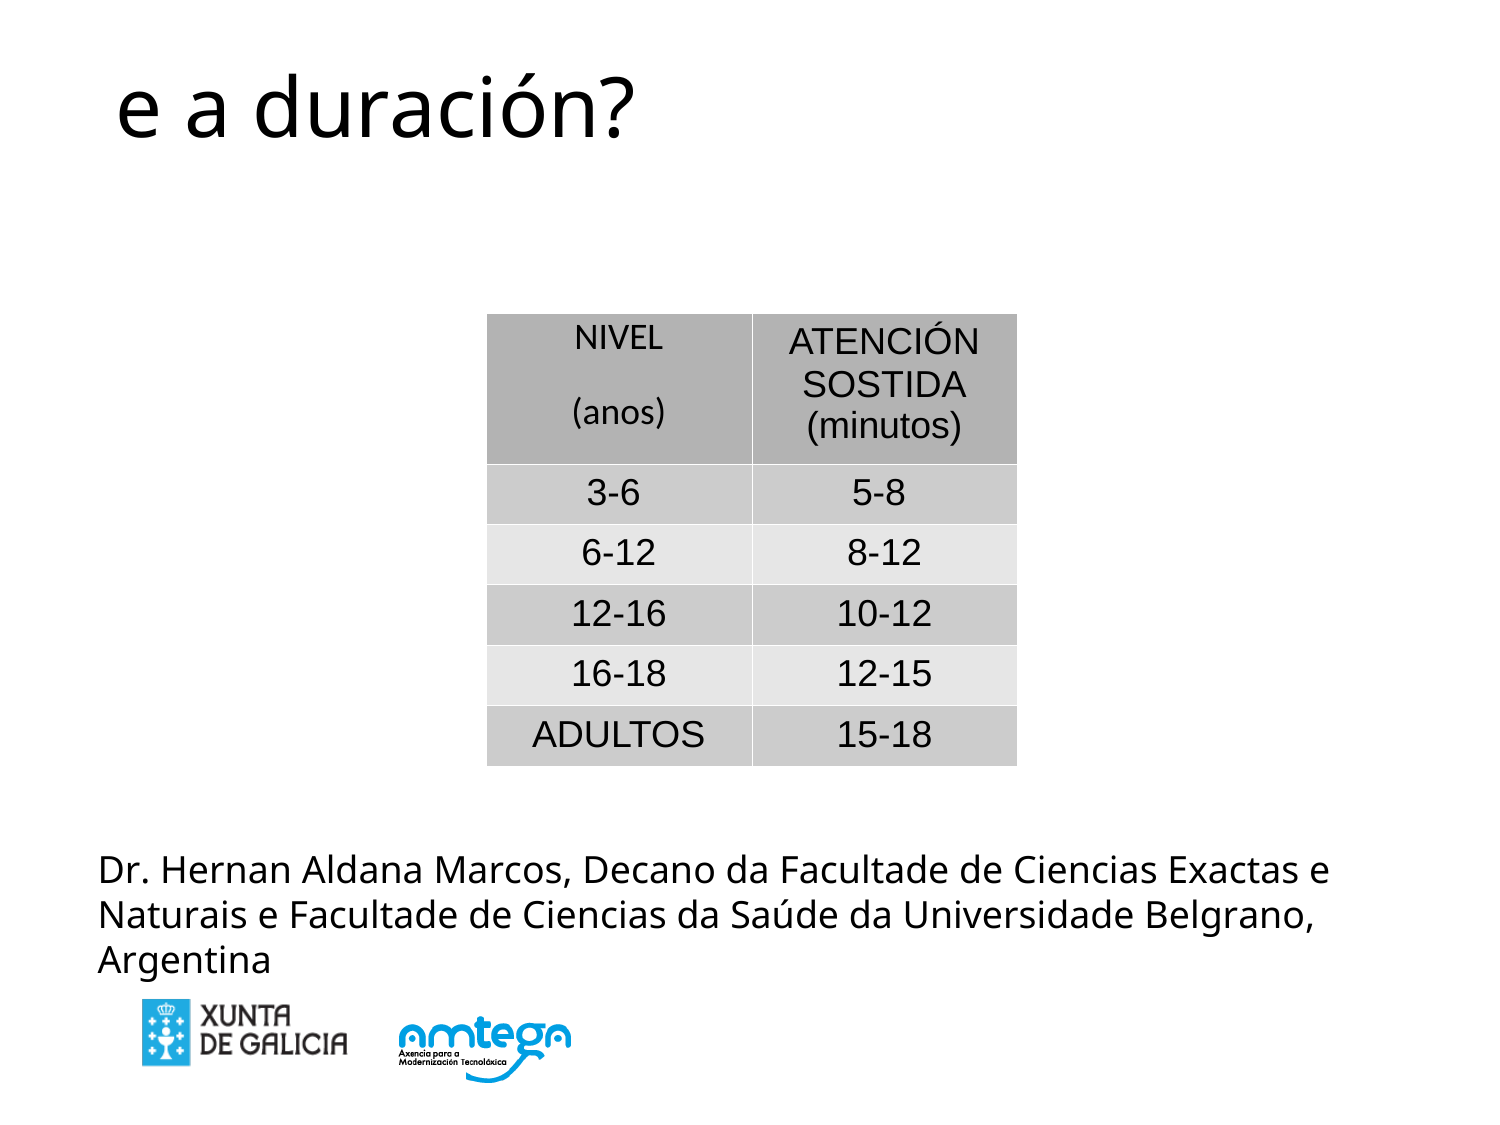

e a duración?
| NIVEL (anos) | ATENCIÓN SOSTIDA (minutos) |
| --- | --- |
| 3-6 | 5-8 |
| 6-12 | 8-12 |
| 12-16 | 10-12 |
| 16-18 | 12-15 |
| ADULTOS | 15-18 |
Dr. Hernan Aldana Marcos, Decano da Facultade de Ciencias Exactas e Naturais e Facultade de Ciencias da Saúde da Universidade Belgrano, Argentina